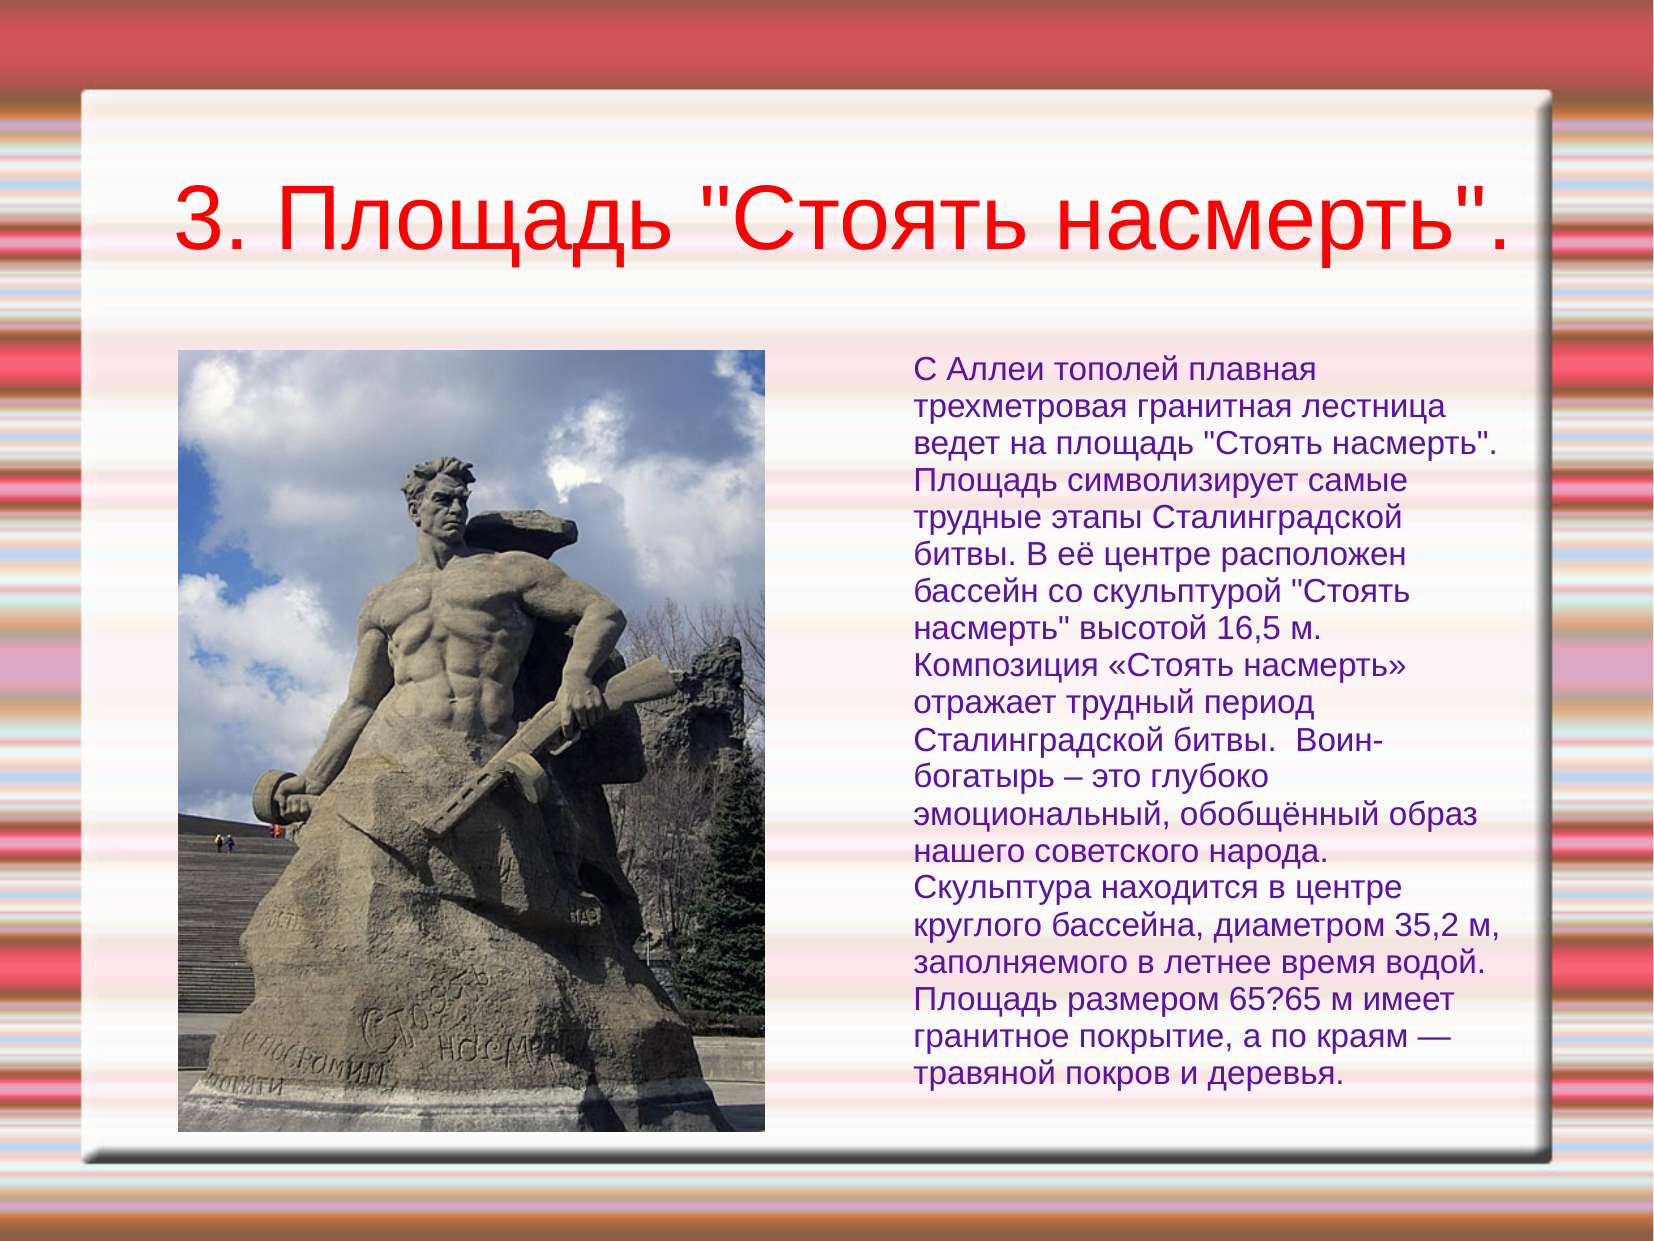

# 3. Площадь "Стоять насмерть".
С Аллеи тополей плавная трехметровая гранитная лестница ведет на площадь "Стоять насмерть". Площадь символизирует самые трудные этапы Сталинградской битвы. В её центре расположен бассейн со скульптурой "Стоять насмерть" высотой 16,5 м. Композиция «Стоять насмерть» отражает трудный период Сталинградской битвы. Воин-богатырь – это глубоко эмоциональный, обобщённый образ нашего советского народа. Скульптура находится в центре круглого бассейна, диаметром 35,2 м, заполняемого в летнее время водой. Площадь размером 65?65 м имеет гранитное покрытие, а по краям — травяной покров и деревья.